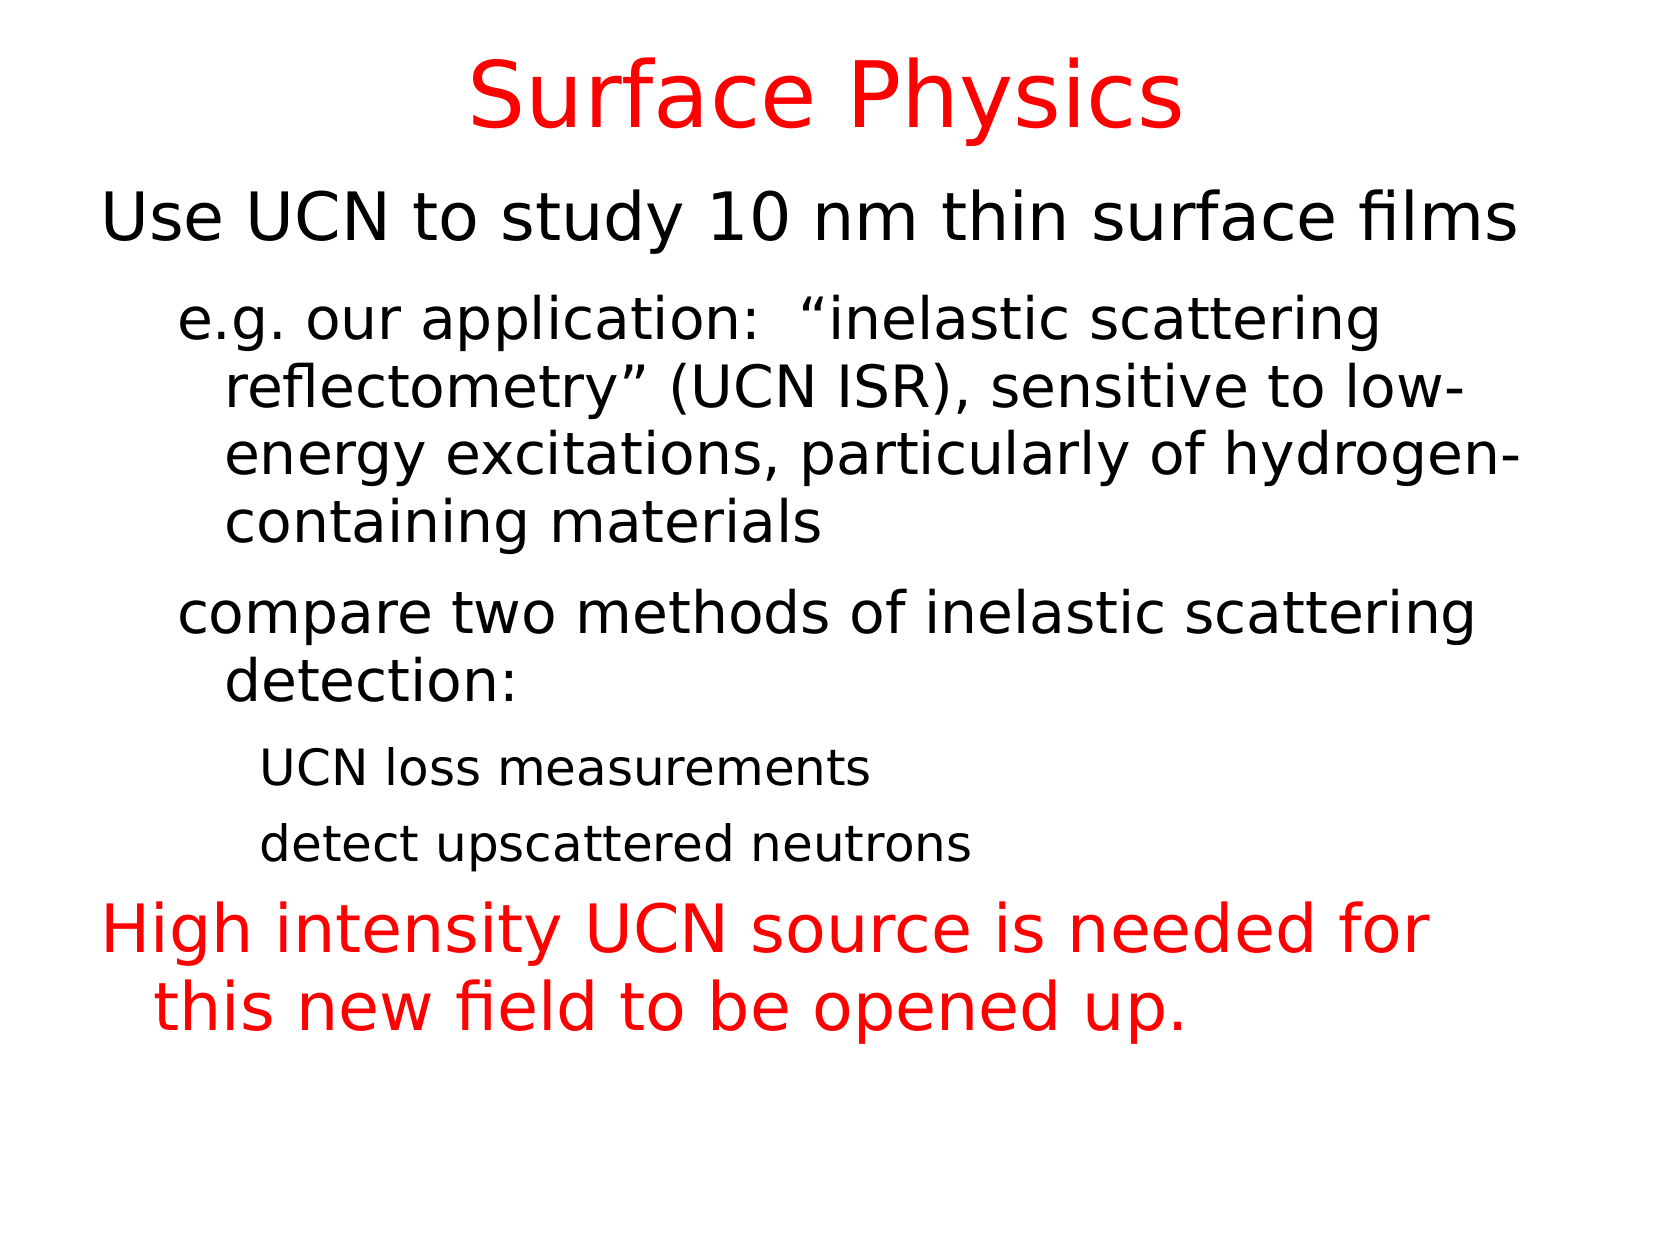

# Surface Physics
Use UCN to study 10 nm thin surface films
e.g. our application: “inelastic scattering reflectometry” (UCN ISR), sensitive to low-energy excitations, particularly of hydrogen-containing materials
compare two methods of inelastic scattering detection:
UCN loss measurements
detect upscattered neutrons
High intensity UCN source is needed for this new field to be opened up.